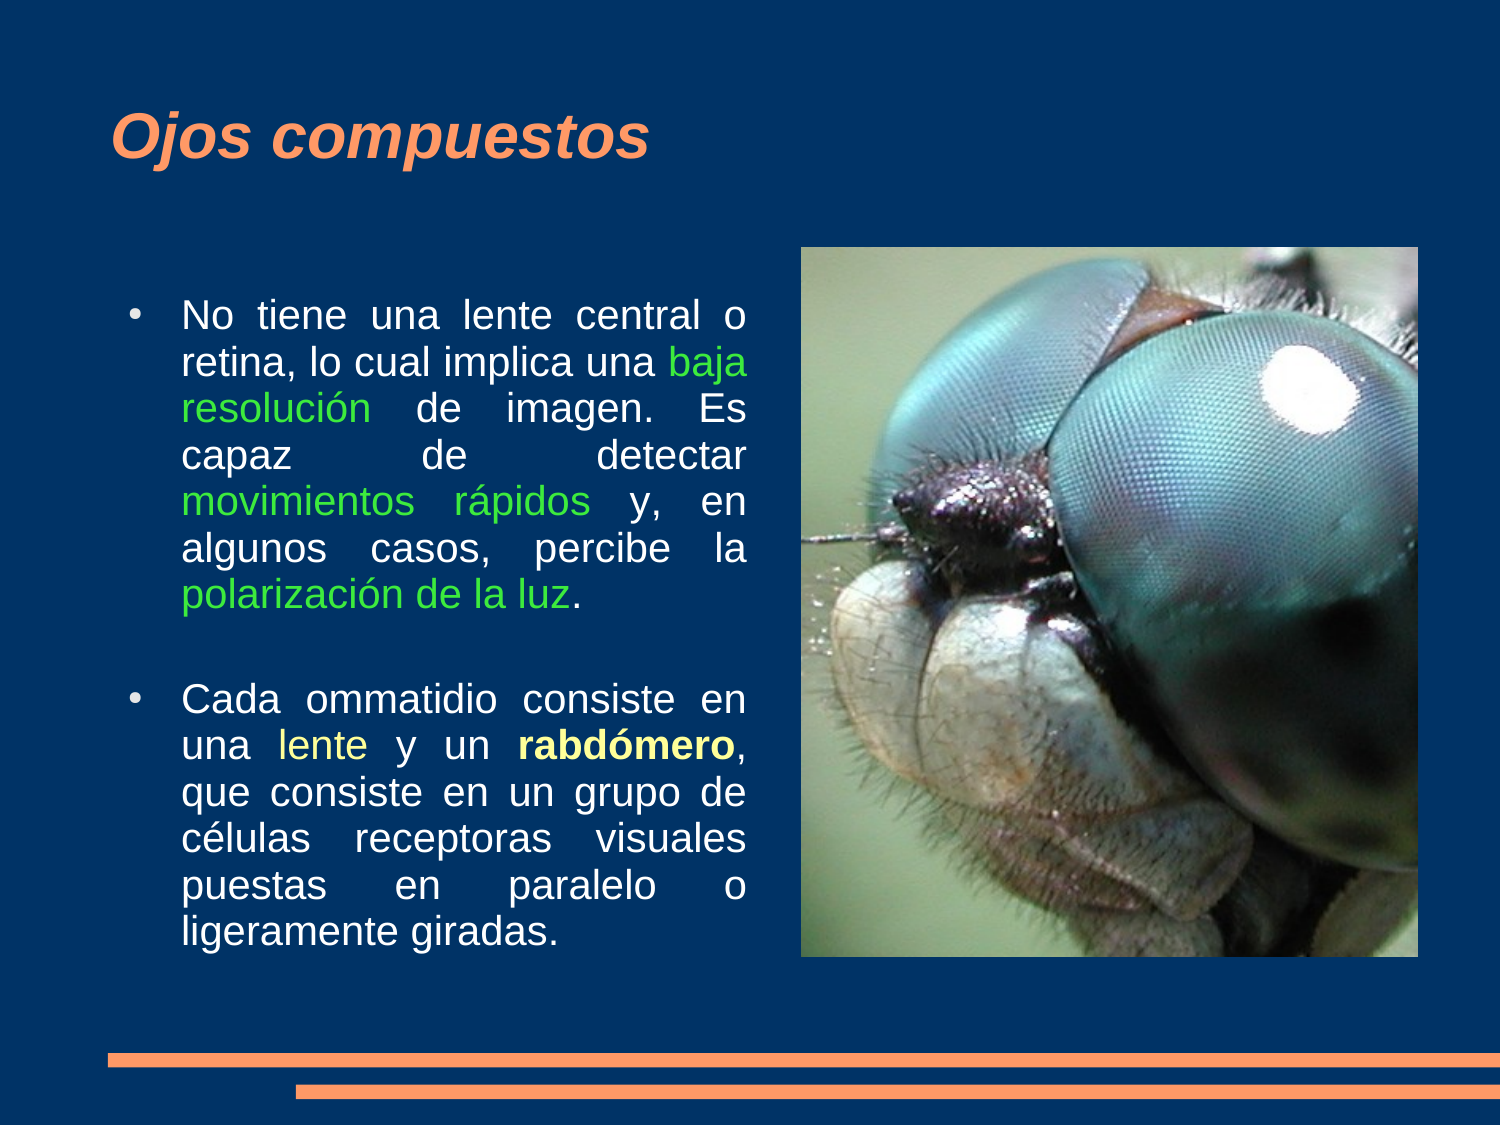

# Ojos compuestos
No tiene una lente central o retina, lo cual implica una baja resolución de imagen. Es capaz de detectar movimientos rápidos y, en algunos casos, percibe la polarización de la luz.
Cada ommatidio consiste en una lente y un rabdómero, que consiste en un grupo de células receptoras visuales puestas en paralelo o ligeramente giradas.